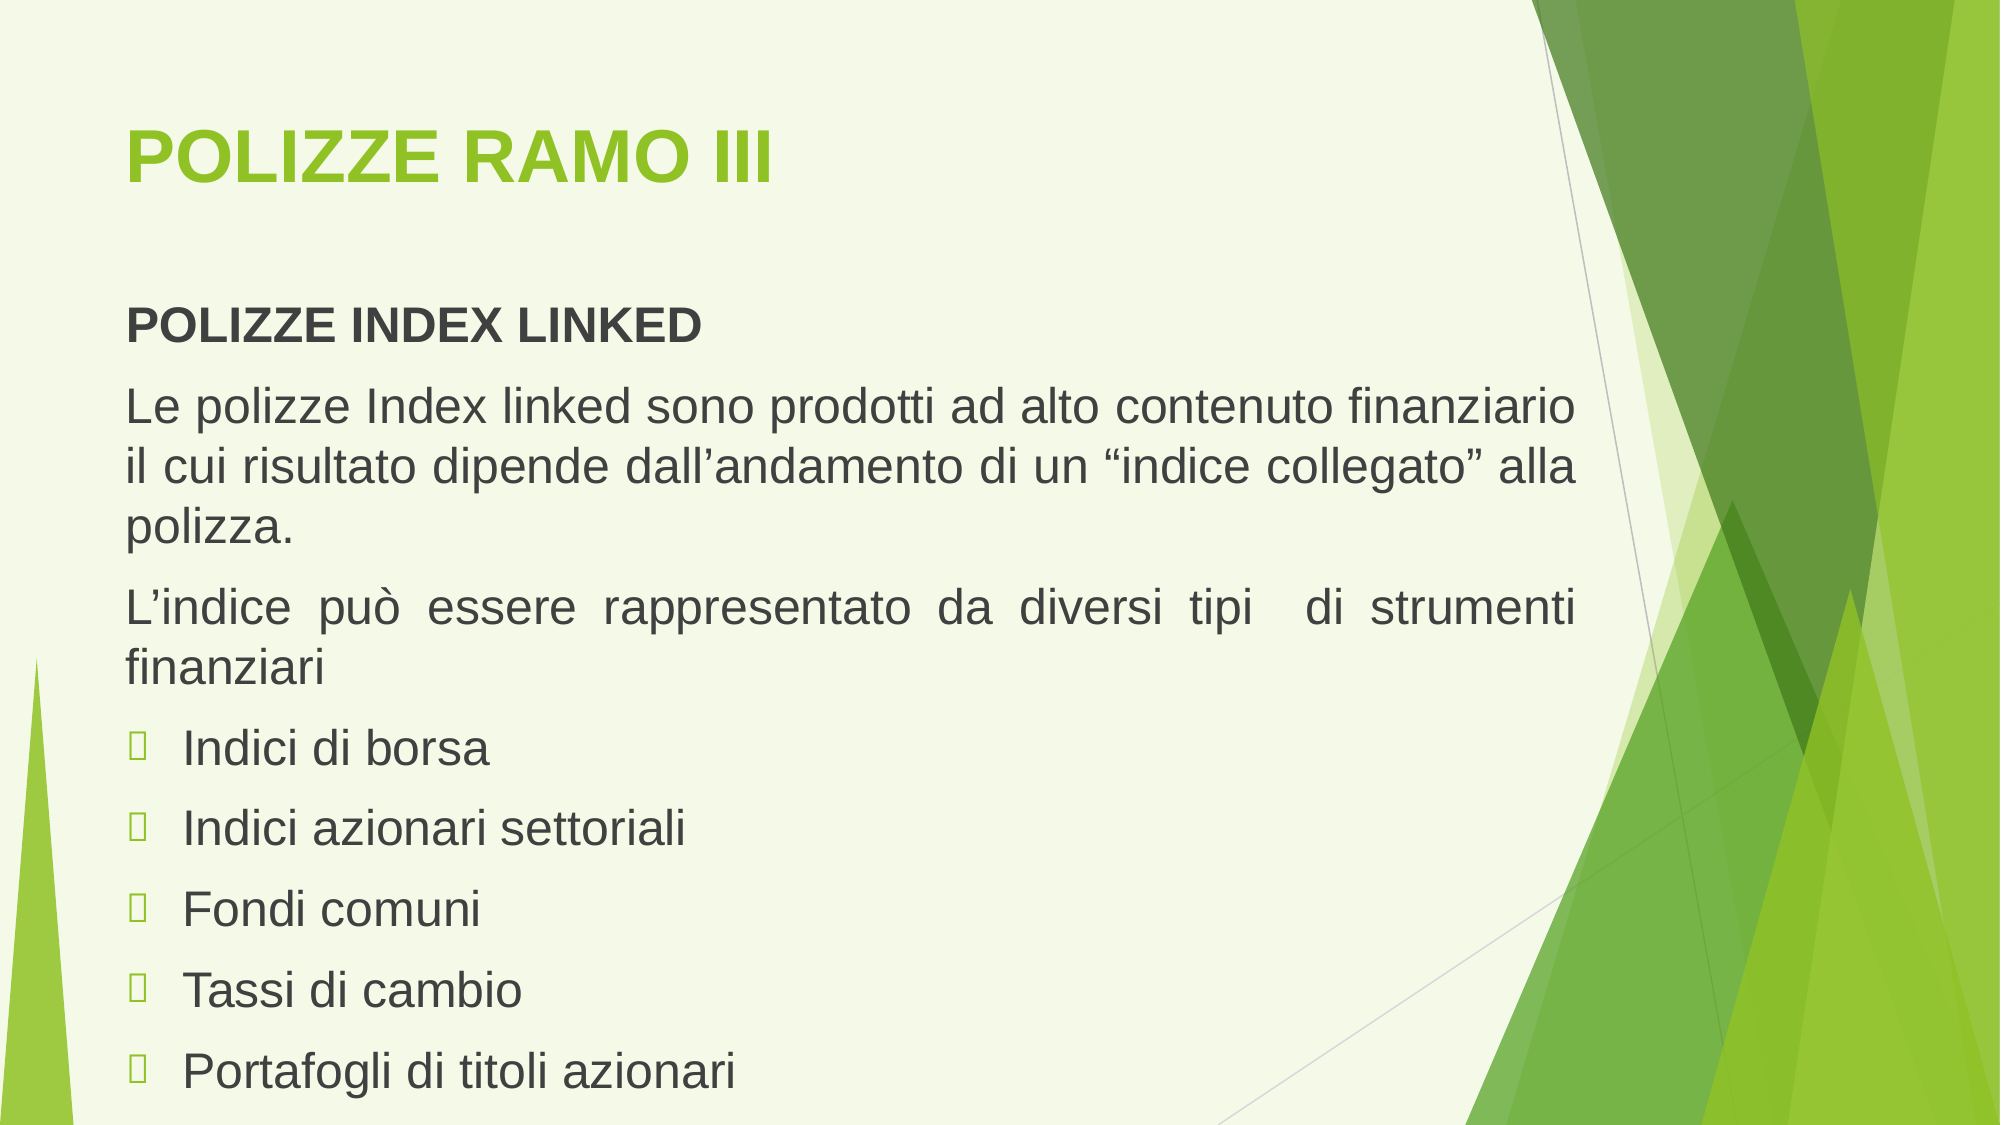

# POLIZZE RAMO III
POLIZZE INDEX LINKED
Le polizze Index linked sono prodotti ad alto contenuto finanziario il cui risultato dipende dall’andamento di un “indice collegato” alla polizza.
L’indice può essere rappresentato da diversi tipi di strumenti finanziari
Indici di borsa
Indici azionari settoriali
Fondi comuni
Tassi di cambio
Portafogli di titoli azionari